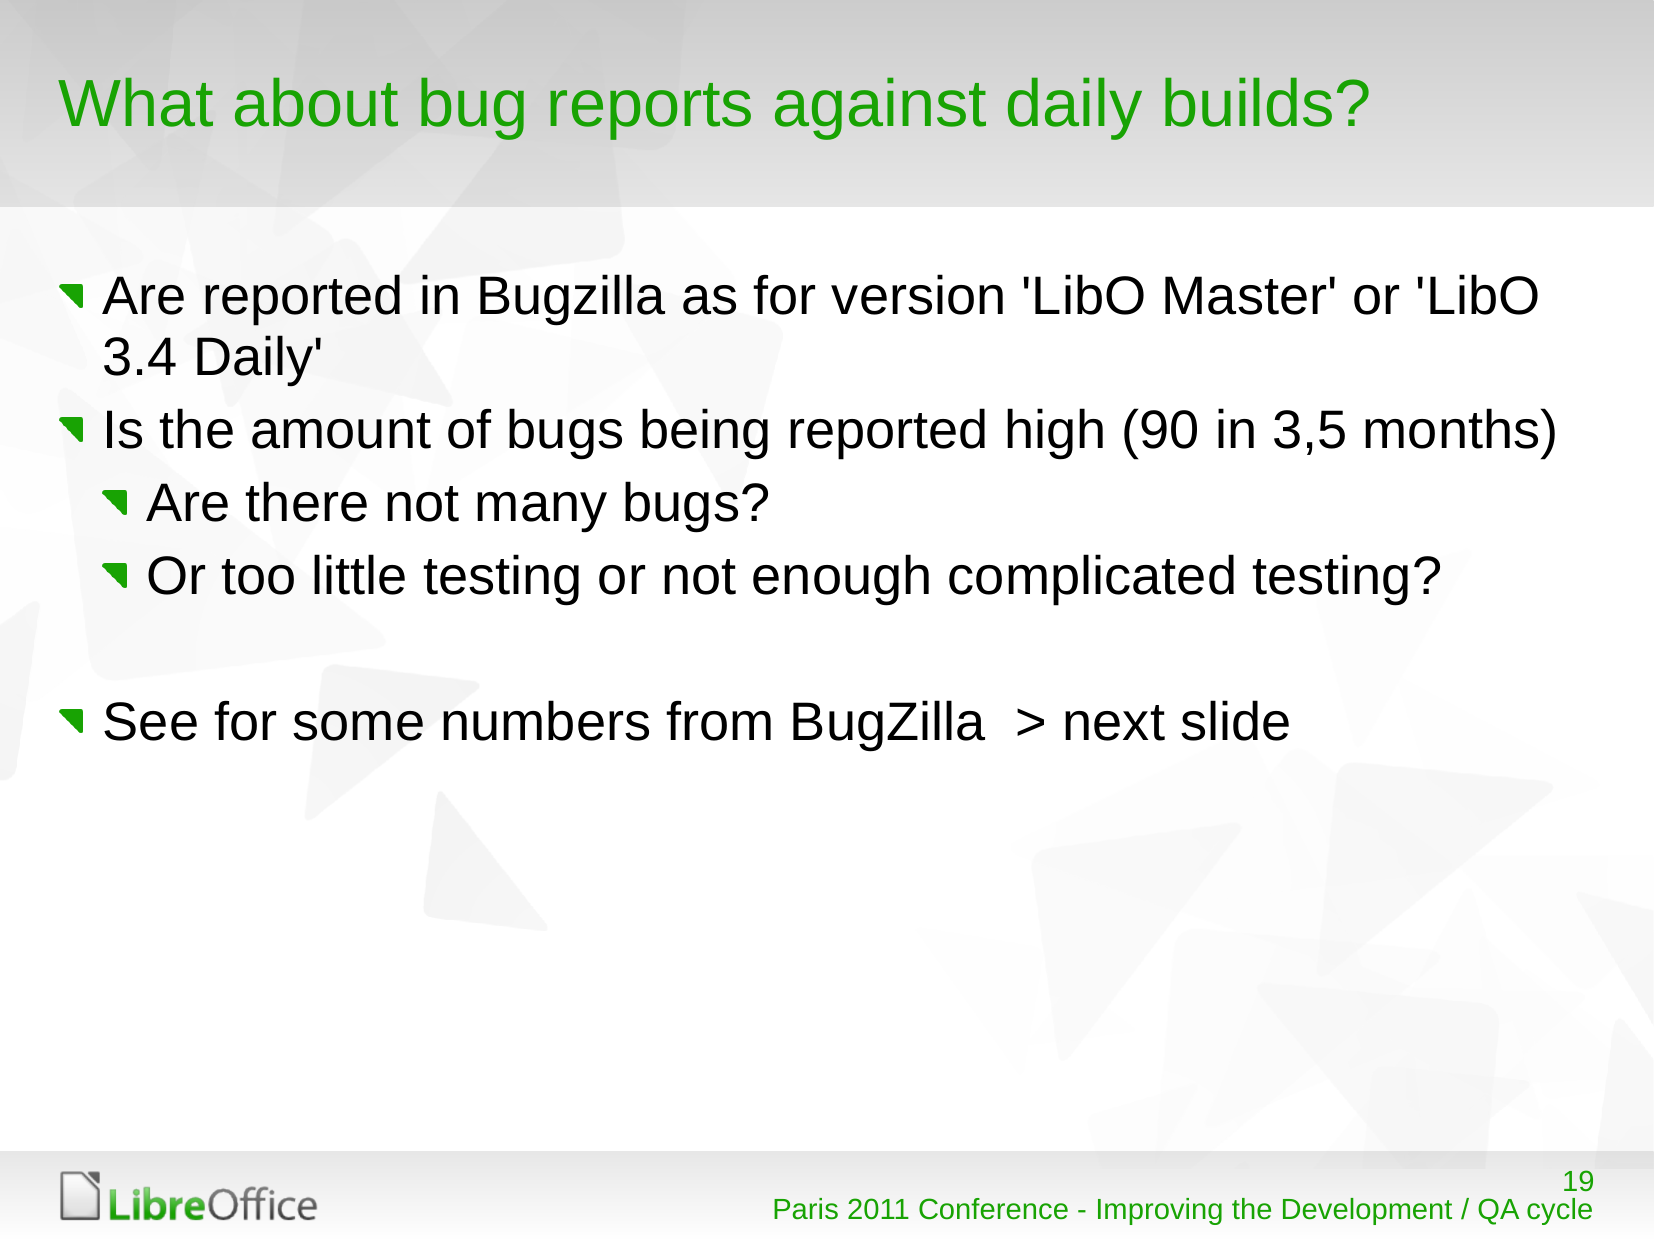

# What about bug reports against daily builds?
Are reported in Bugzilla as for version 'LibO Master' or 'LibO 3.4 Daily'
Is the amount of bugs being reported high (90 in 3,5 months)
Are there not many bugs?
Or too little testing or not enough complicated testing?
See for some numbers from BugZilla > next slide
19
Paris 2011 Conference - Improving the Development / QA cycle